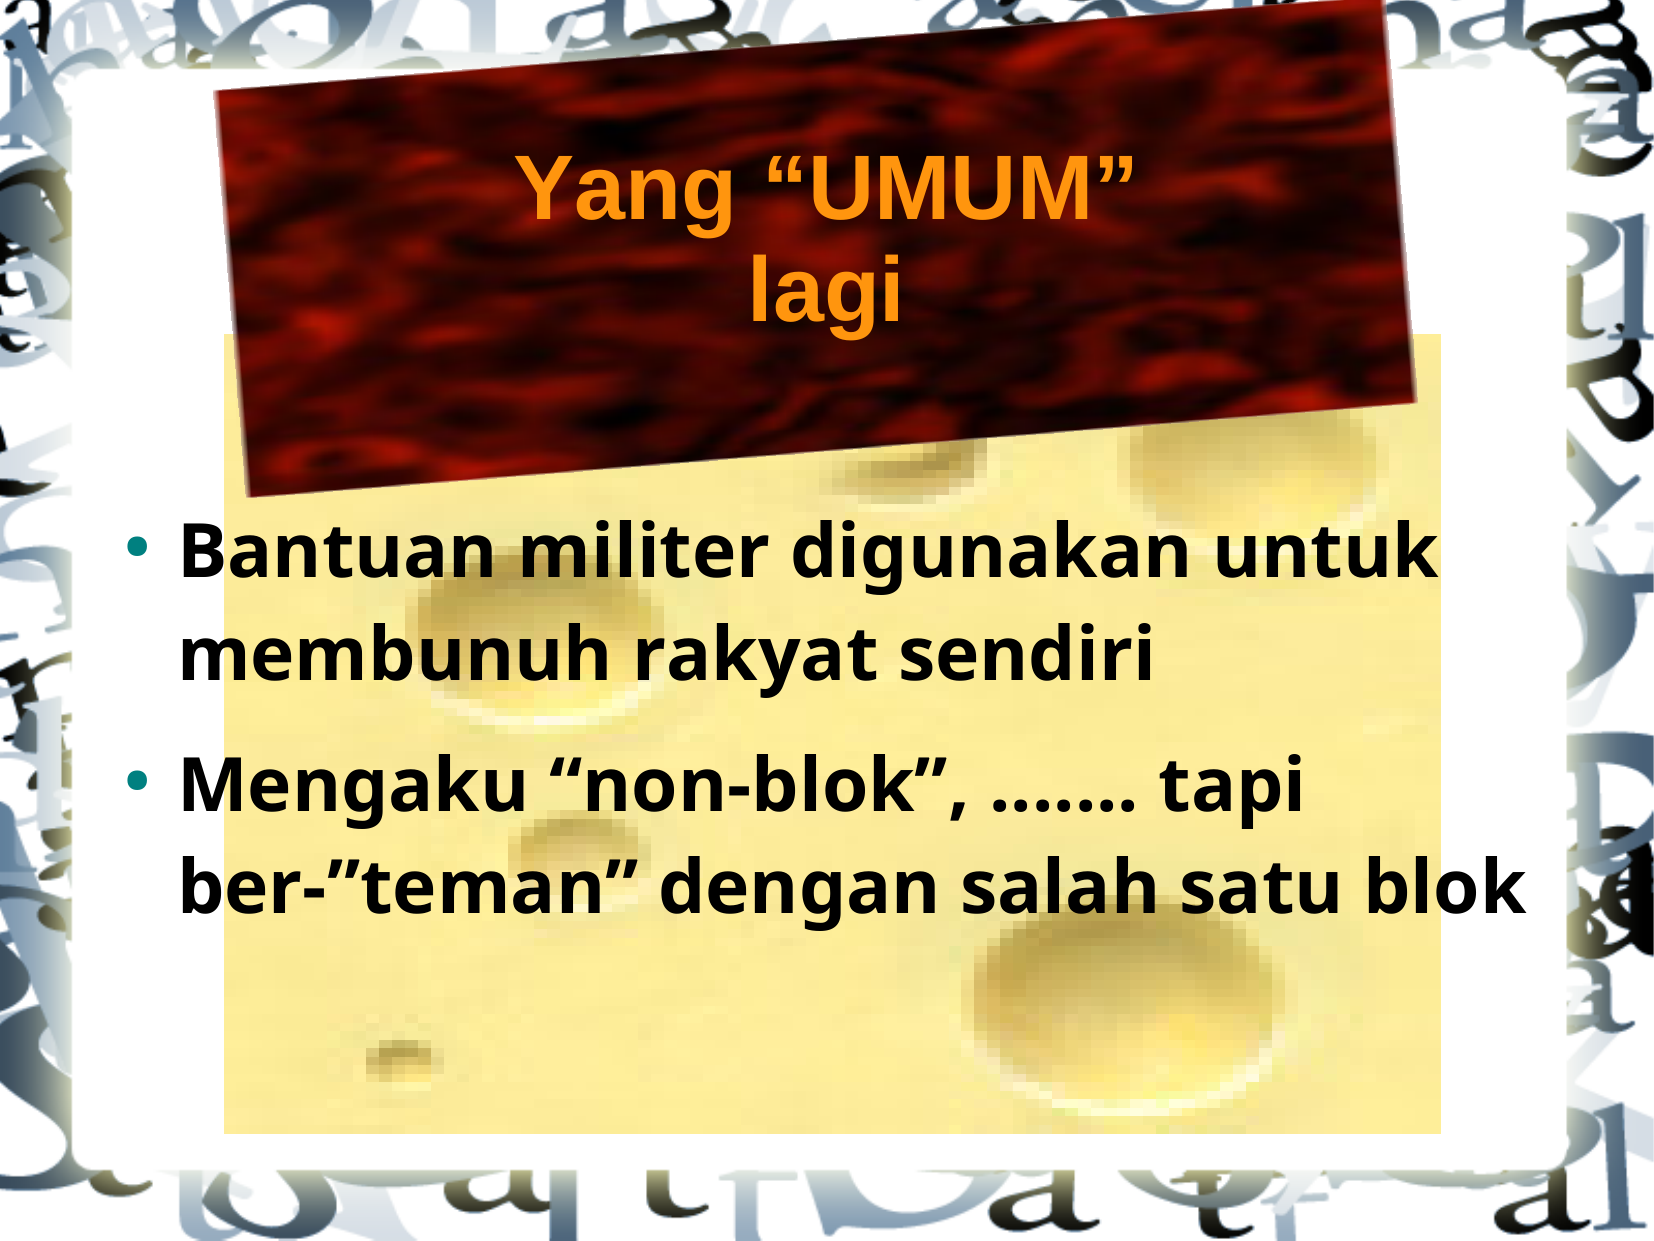

# Yang “UMUM” lagi
Bantuan militer digunakan untuk membunuh rakyat sendiri
Mengaku “non-blok”, ....... tapi ber-”teman” dengan salah satu blok